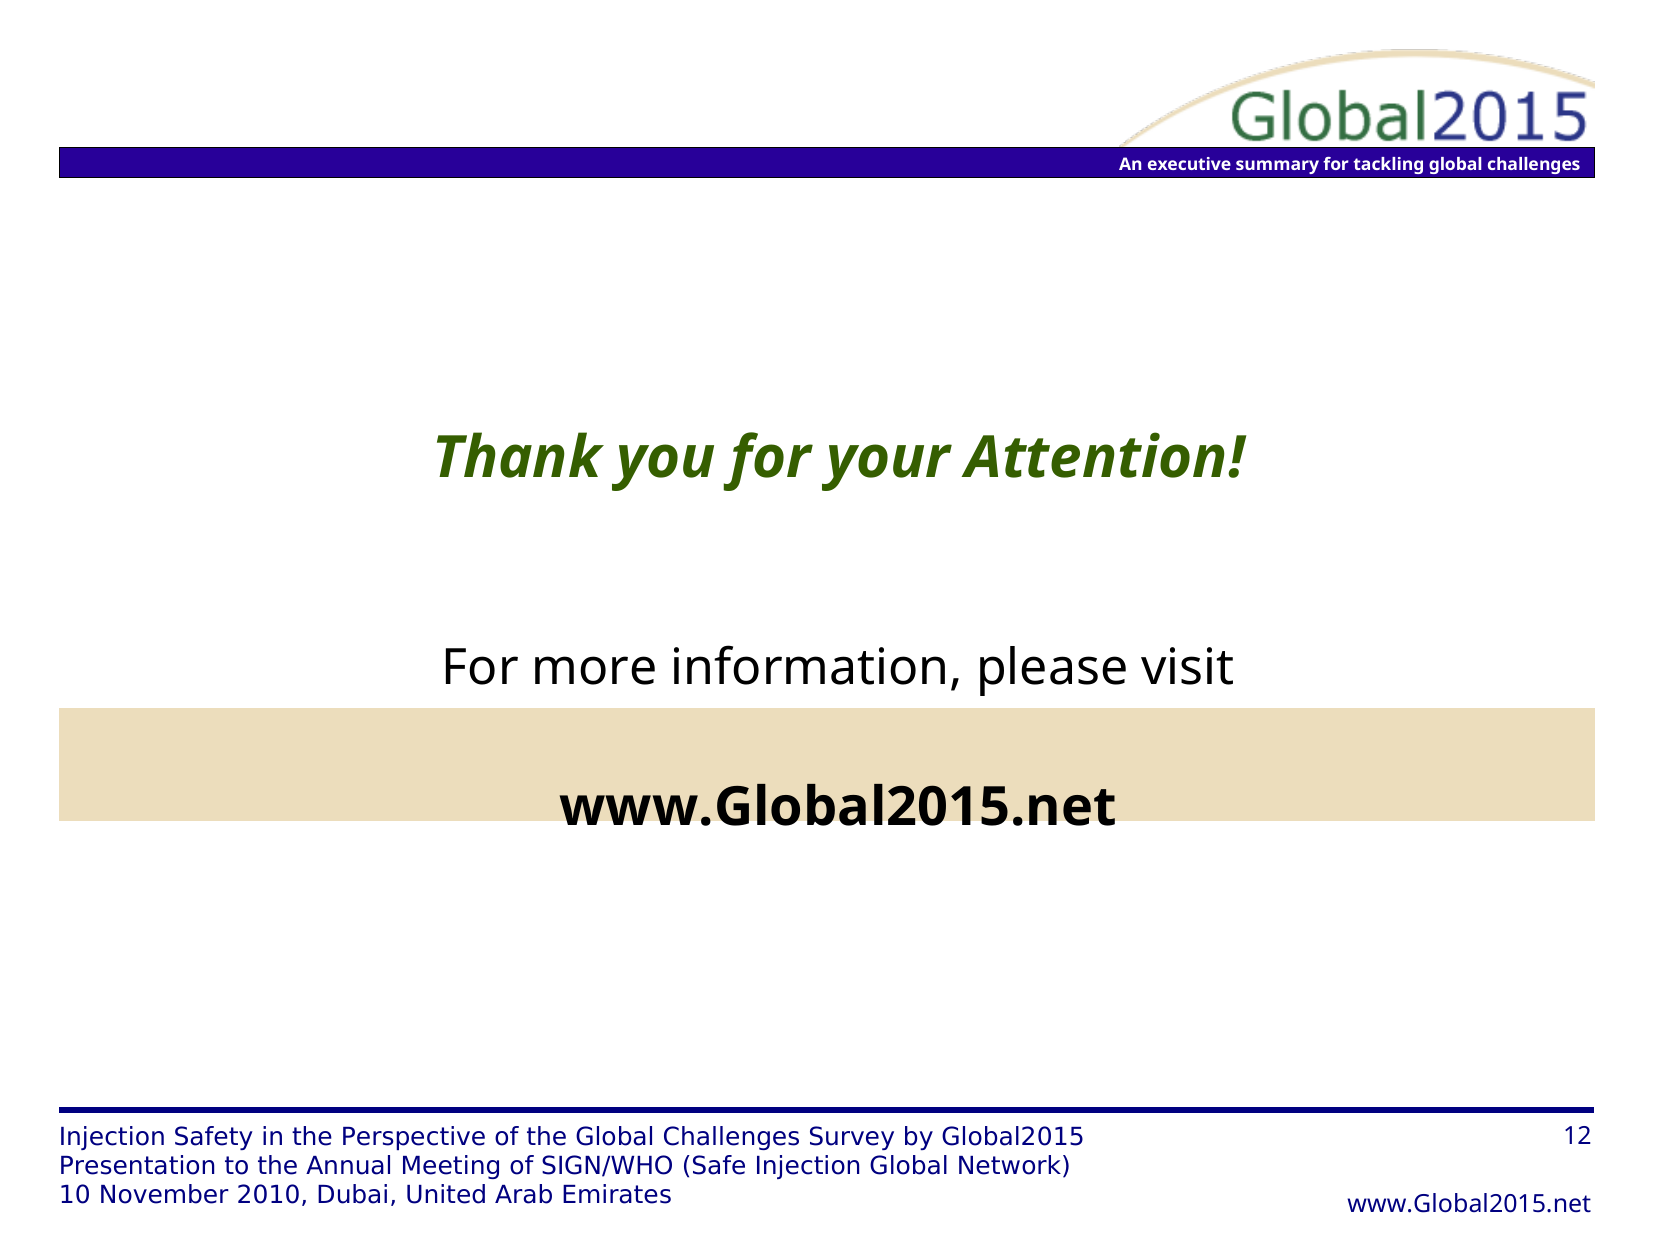

Thank you for your Attention!
For more information, please visit
www.Global2015.net
Injection Safety in the Perspective of the Global Challenges Survey by Global2015